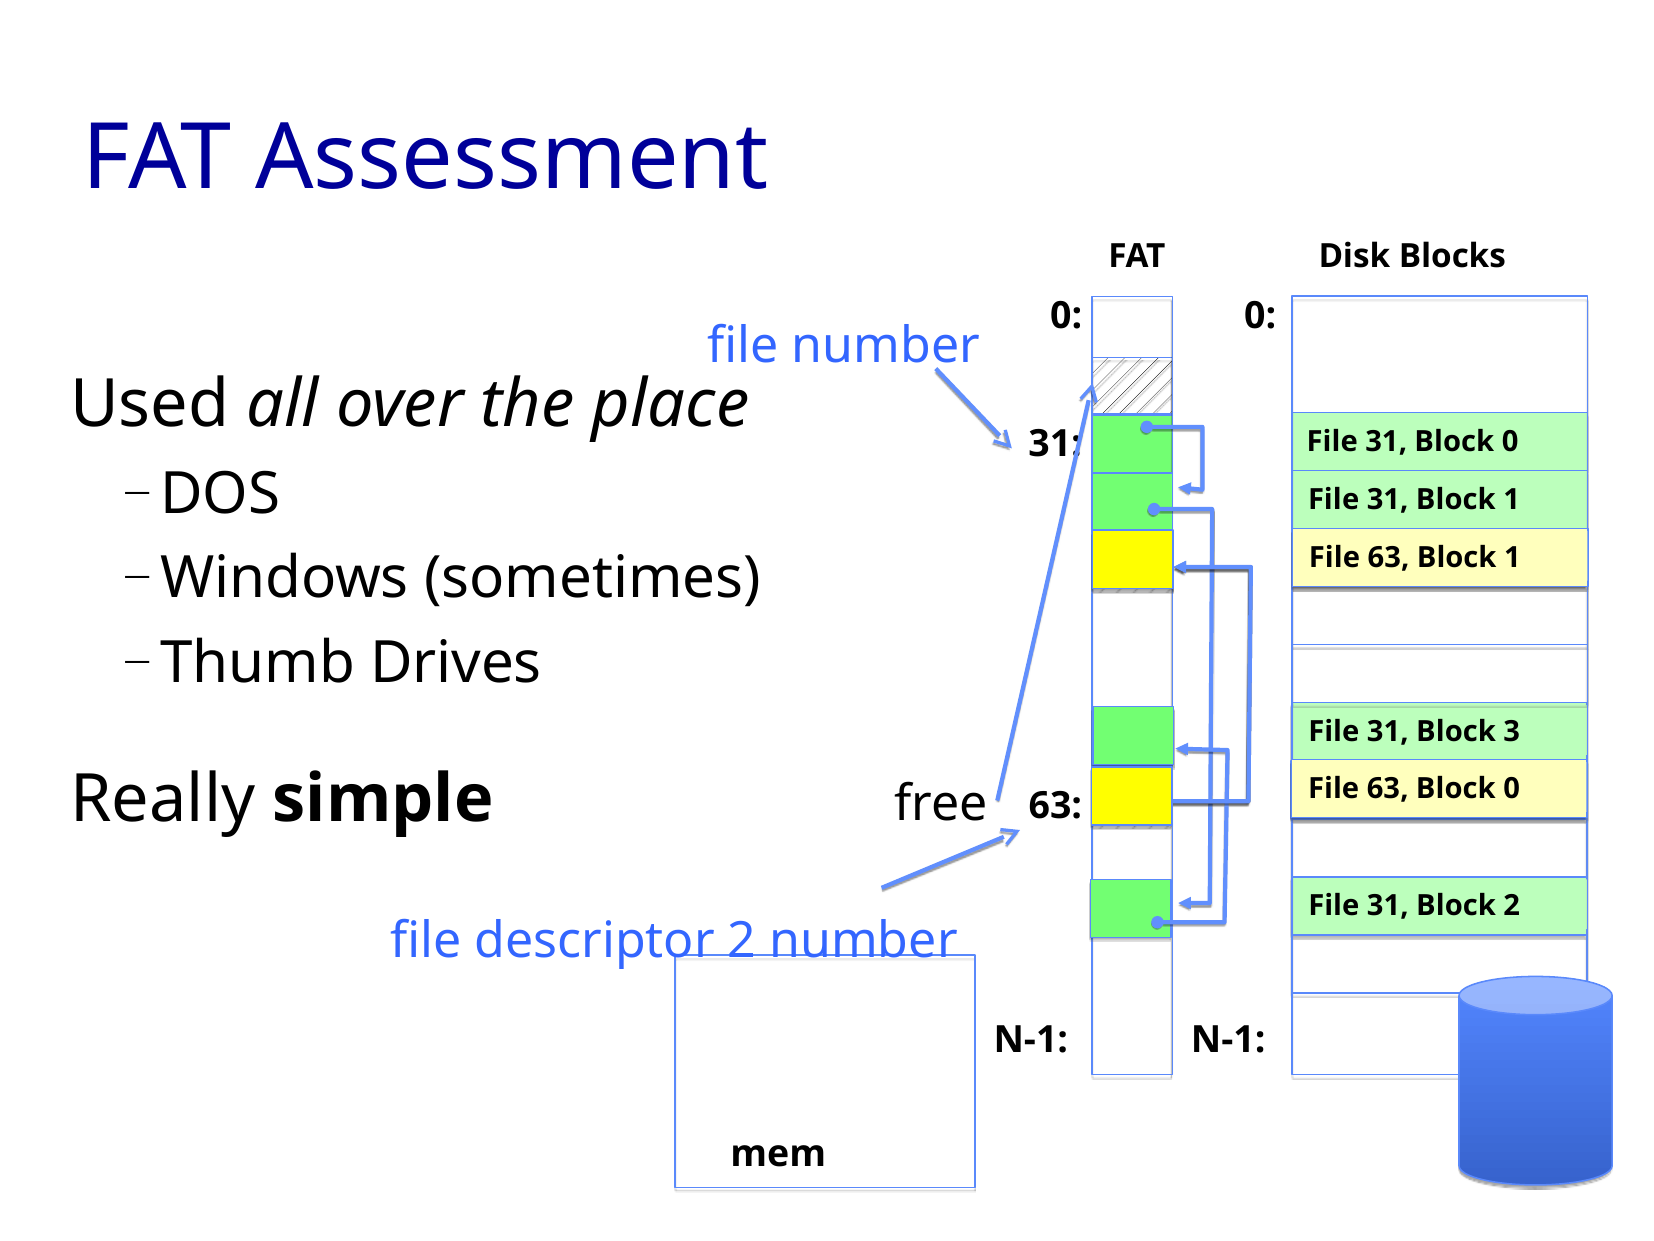

FAT Assessment
FAT
Disk Blocks
0:
0:
file number
31:
# Used all over the place
DOS
Windows (sometimes)
Thumb Drives
Really simple
File 31, Block 0
File 31, Block 1
File 63, Block 1
File 31, Block 3
File 63, Block 0
free
63:
file descriptor 2 number
File 31, Block 2
N-1:
N-1:
mem